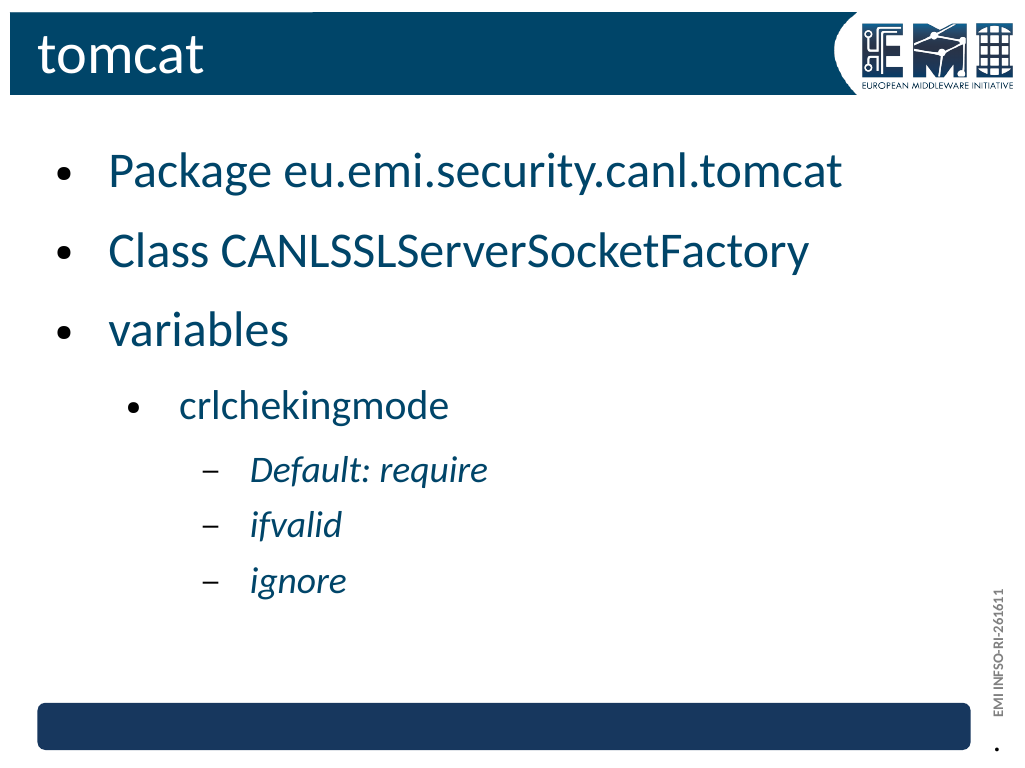

# tomcat
Package eu.emi.security.canl.tomcat
Class CANLSSLServerSocketFactory
variables
crlchekingmode
Default: require
ifvalid
ignore